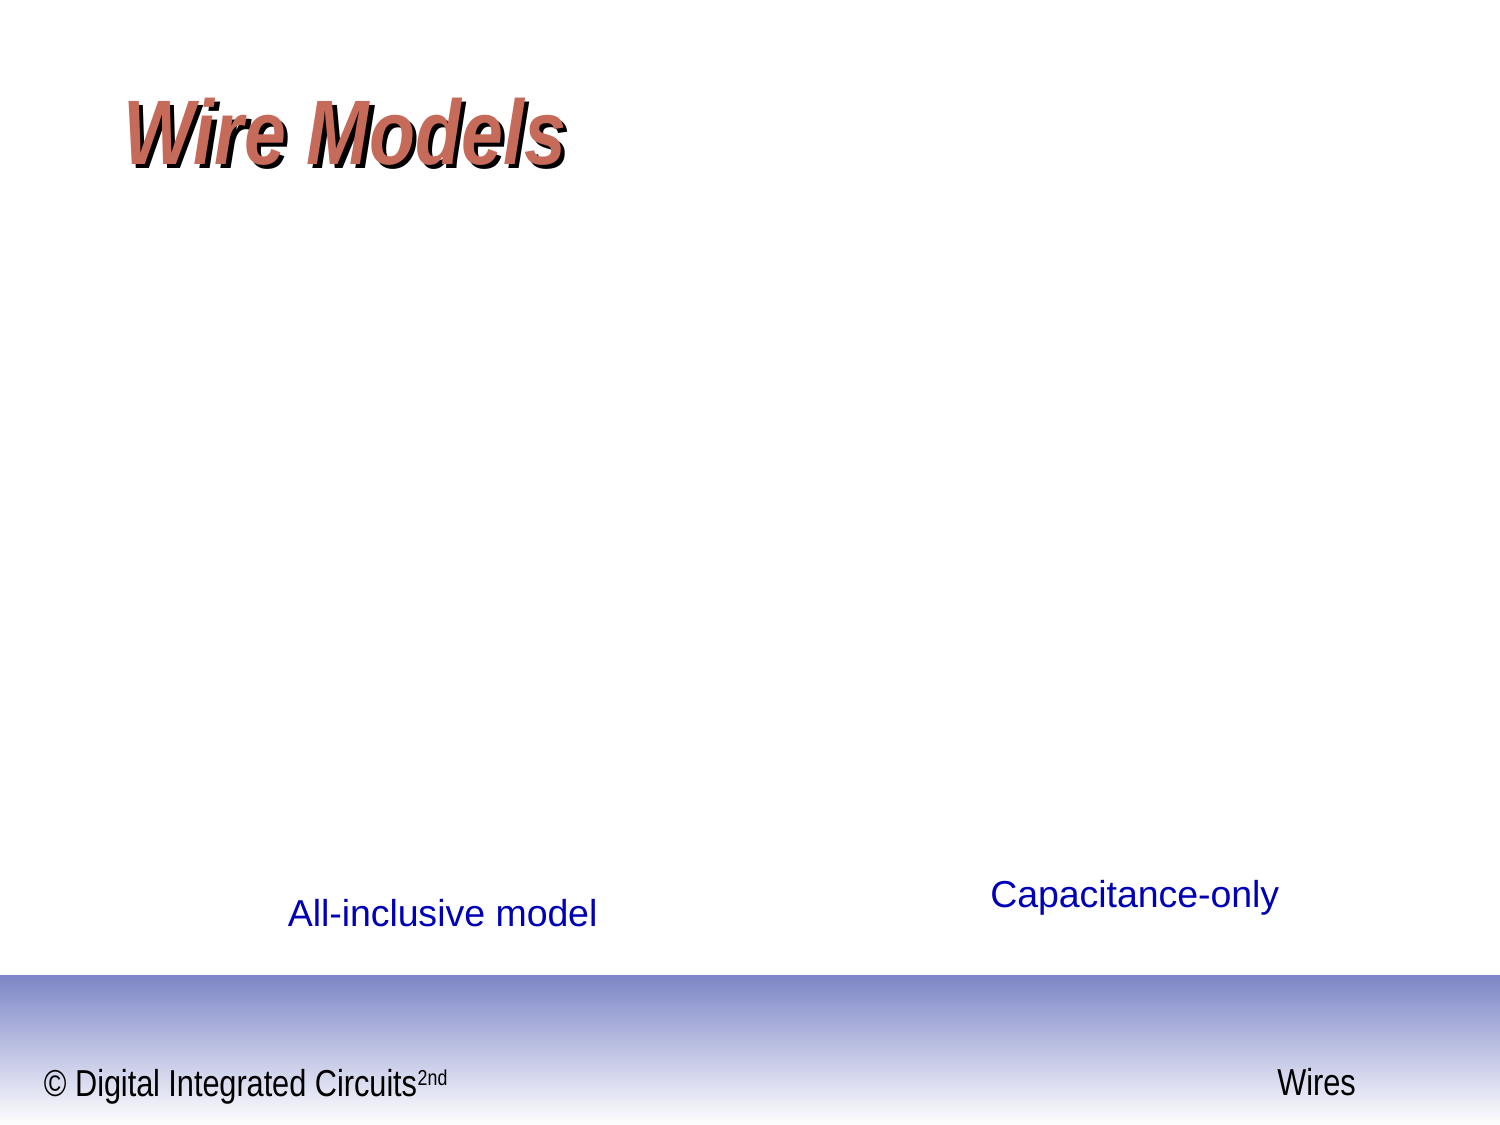

# Wire Models
Capacitance-only
All-inclusive model
4